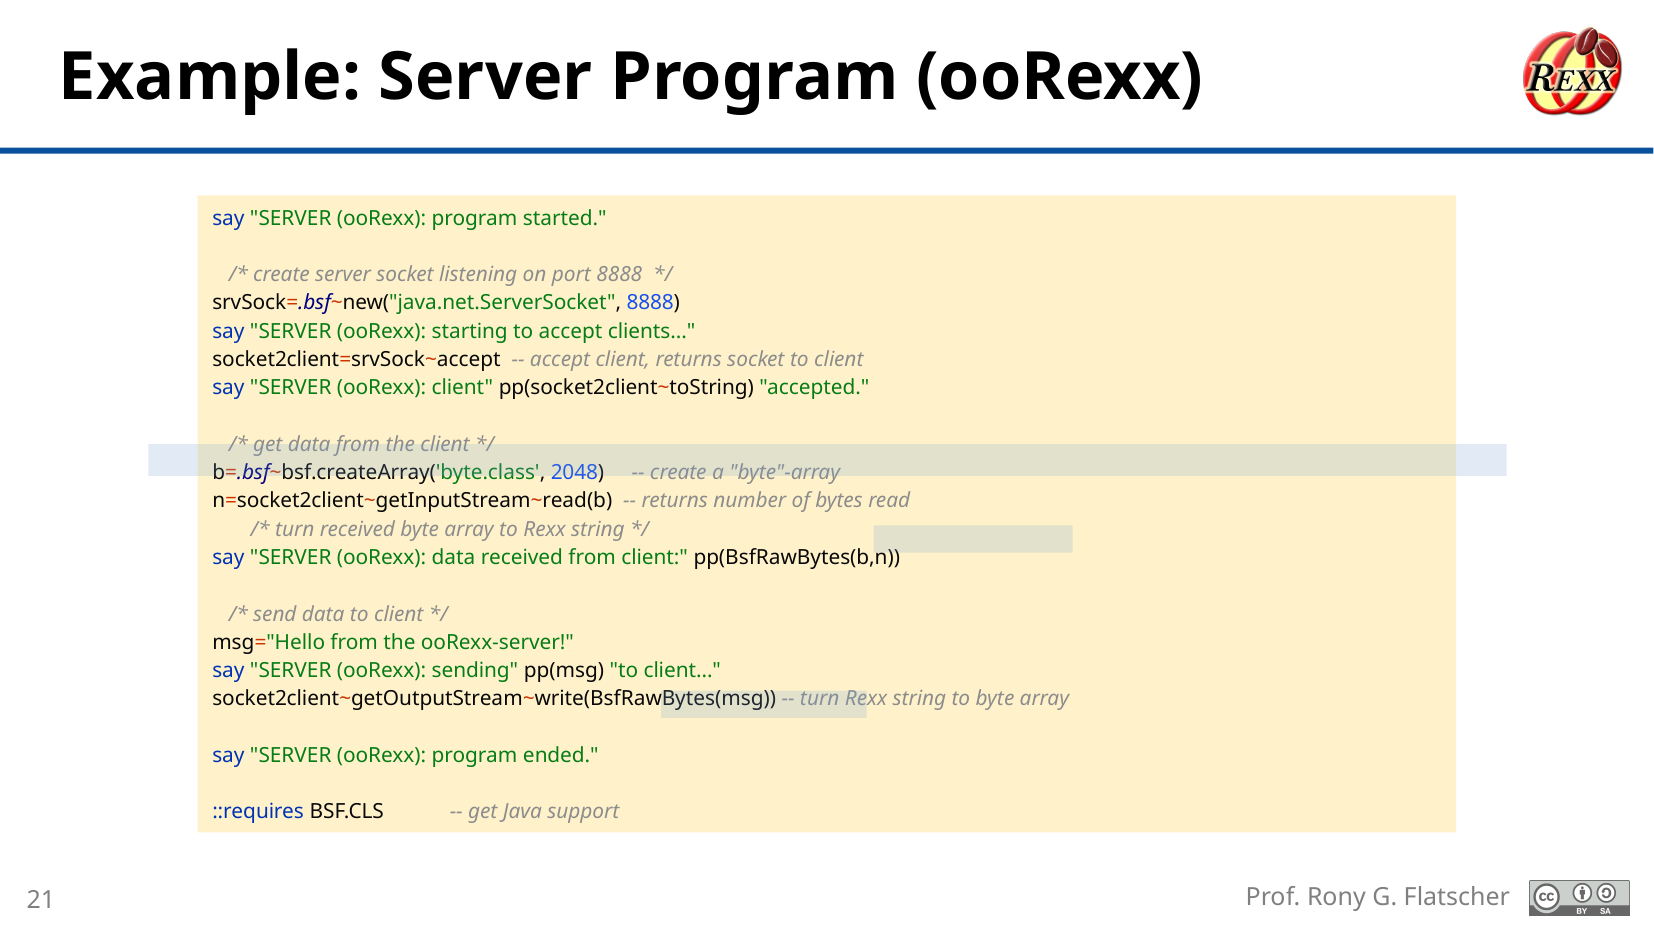

# Example: Server Program (ooRexx)
say "SERVER (ooRexx): program started."
 /* create server socket listening on port 8888 */
srvSock=.bsf~new("java.net.ServerSocket", 8888)
say "SERVER (ooRexx): starting to accept clients..."
socket2client=srvSock~accept -- accept client, returns socket to client
say "SERVER (ooRexx): client" pp(socket2client~toString) "accepted."
 /* get data from the client */
b=.bsf~bsf.createArray('byte.class', 2048) -- create a "byte"-array
n=socket2client~getInputStream~read(b) -- returns number of bytes read
 /* turn received byte array to Rexx string */
say "SERVER (ooRexx): data received from client:" pp(BsfRawBytes(b,n))
 /* send data to client */
msg="Hello from the ooRexx-server!"
say "SERVER (ooRexx): sending" pp(msg) "to client..."
socket2client~getOutputStream~write(BsfRawBytes(msg)) -- turn Rexx string to byte array
say "SERVER (ooRexx): program ended."
::requires BSF.CLS -- get Java support